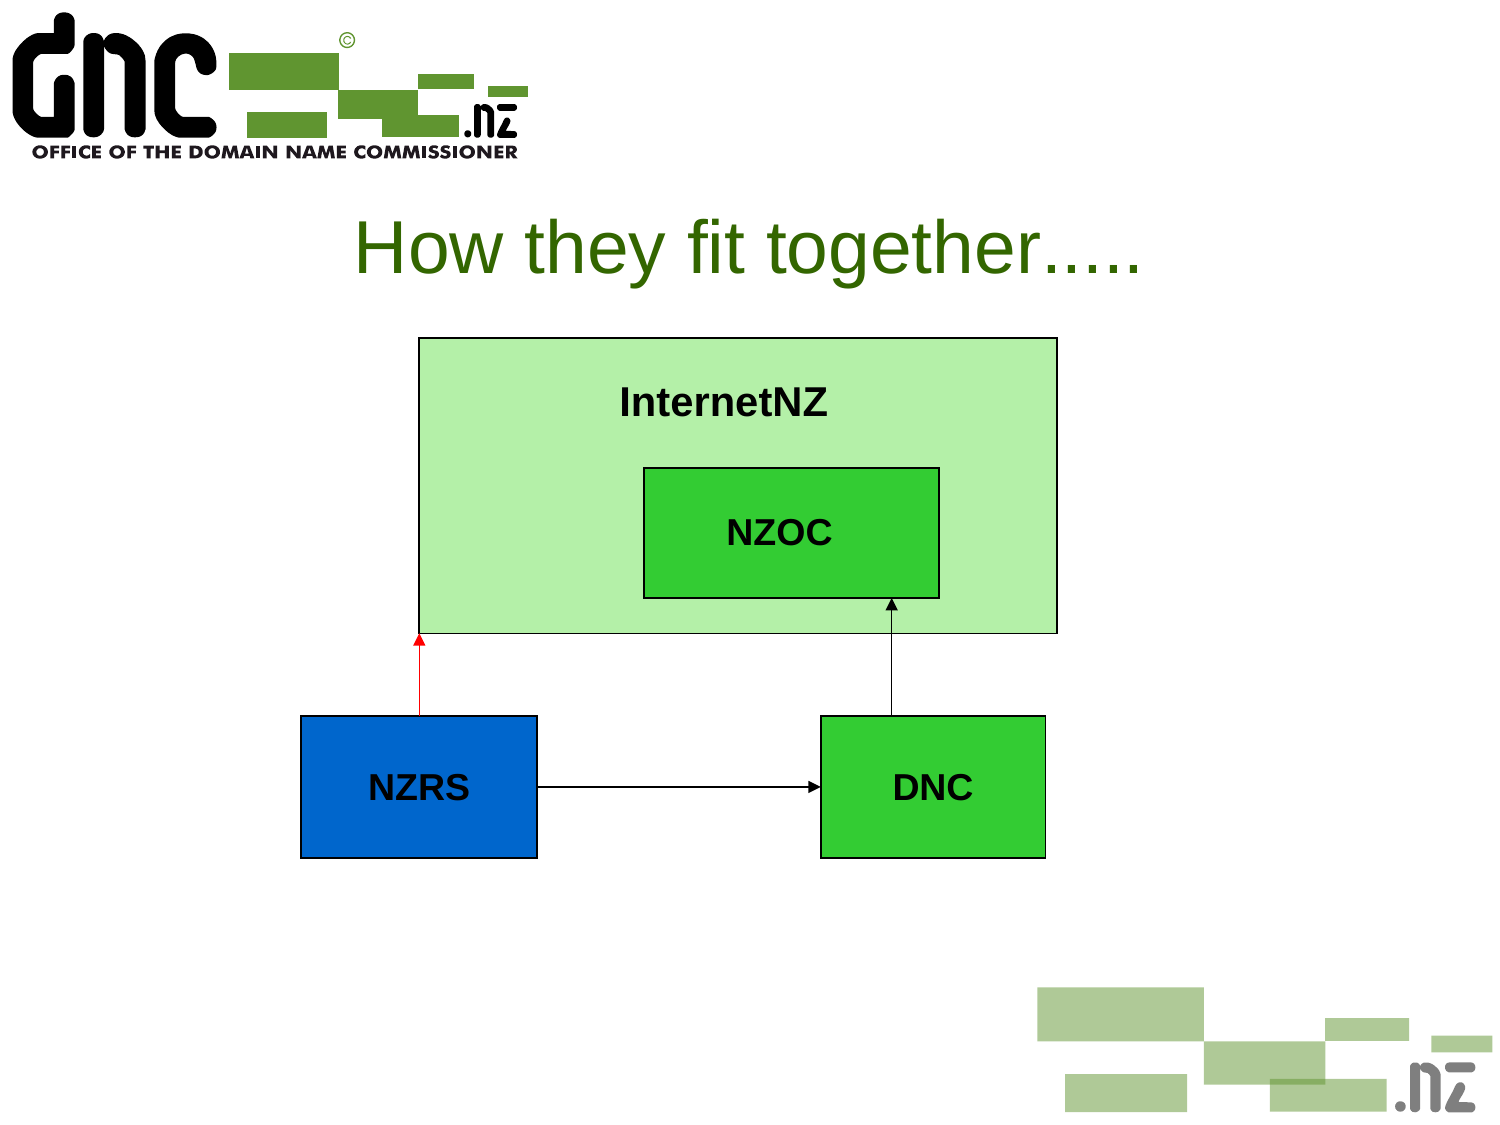

# How they fit together.....
 InternetNZ
NZOC
NZRS
DNC